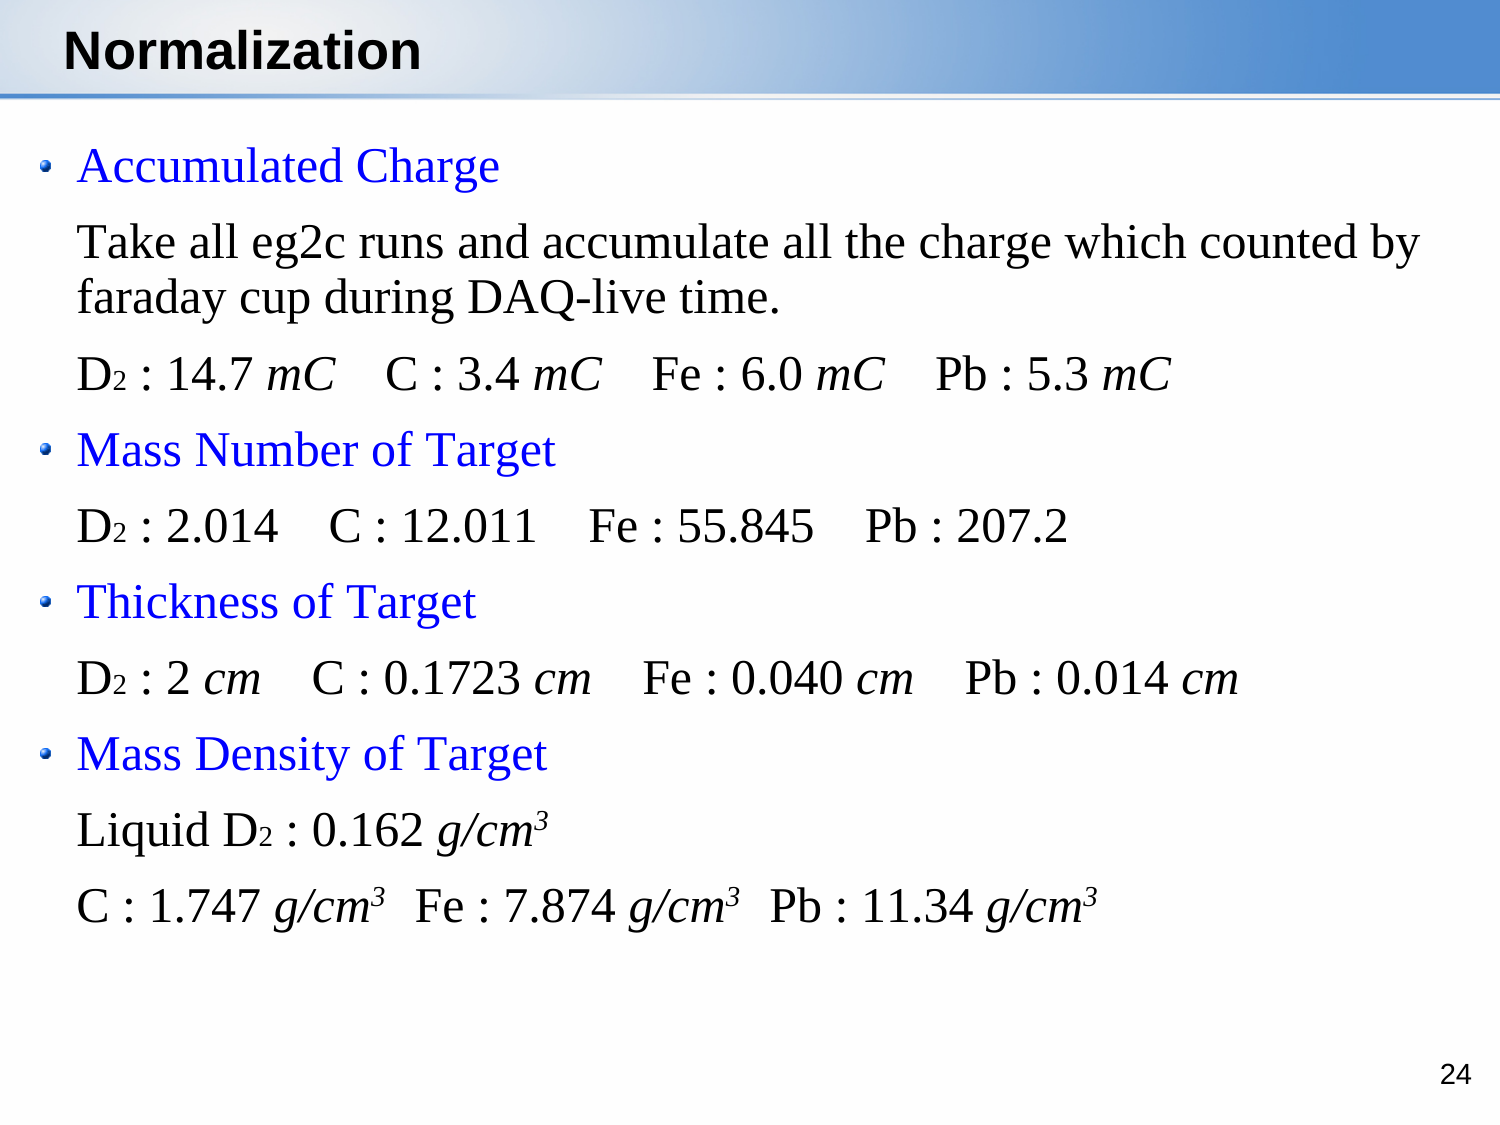

# Normalization
Accumulated Charge
Take all eg2c runs and accumulate all the charge which counted by faraday cup during DAQ-live time.
D2 : 14.7 mC C : 3.4 mC Fe : 6.0 mC Pb : 5.3 mC
Mass Number of Target
D2 : 2.014 C : 12.011 Fe : 55.845 Pb : 207.2
Thickness of Target
D2 : 2 cm C : 0.1723 cm Fe : 0.040 cm Pb : 0.014 cm
Mass Density of Target
Liquid D2 : 0.162 g/cm3
C : 1.747 g/cm3 Fe : 7.874 g/cm3 Pb : 11.34 g/cm3